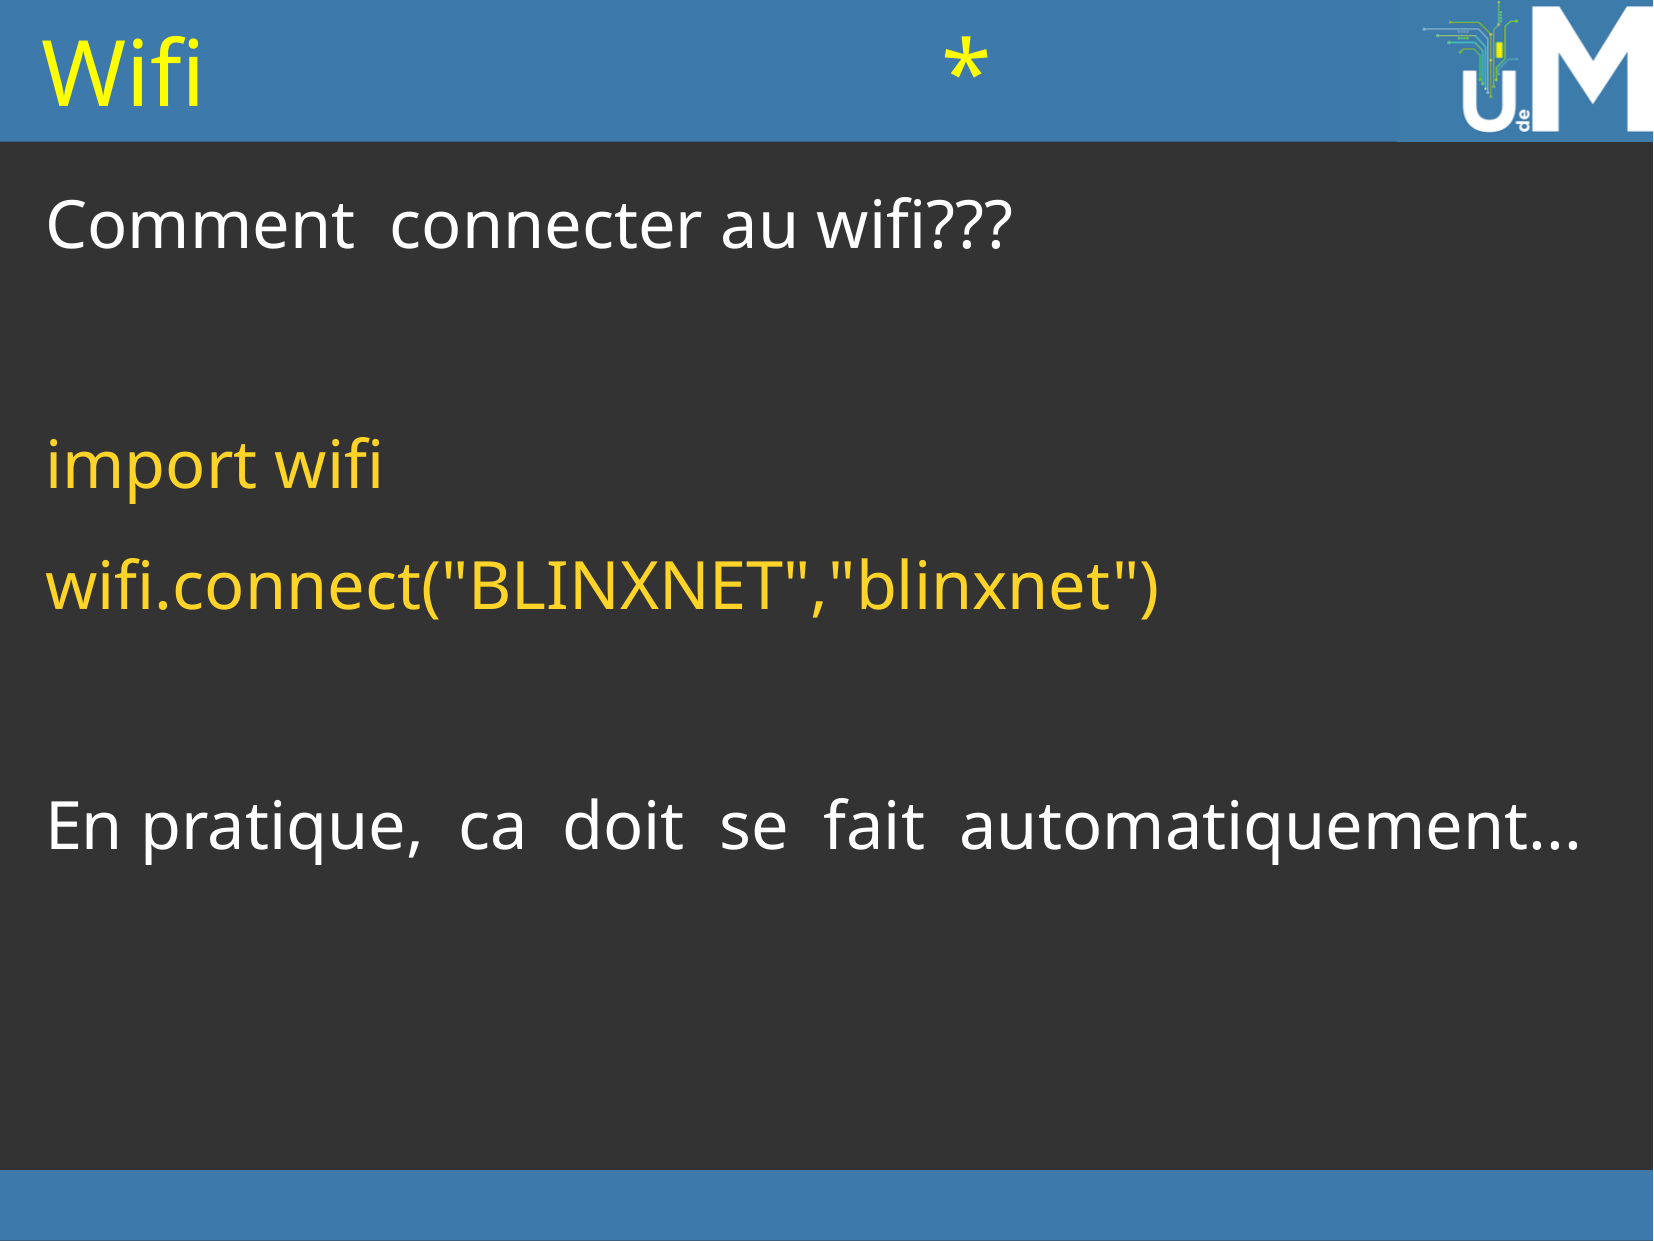

# Wifi *
Comment connecter au wifi???
import wifi
wifi.connect("BLINXNET","blinxnet")
En pratique, ca doit se fait automatiquement...